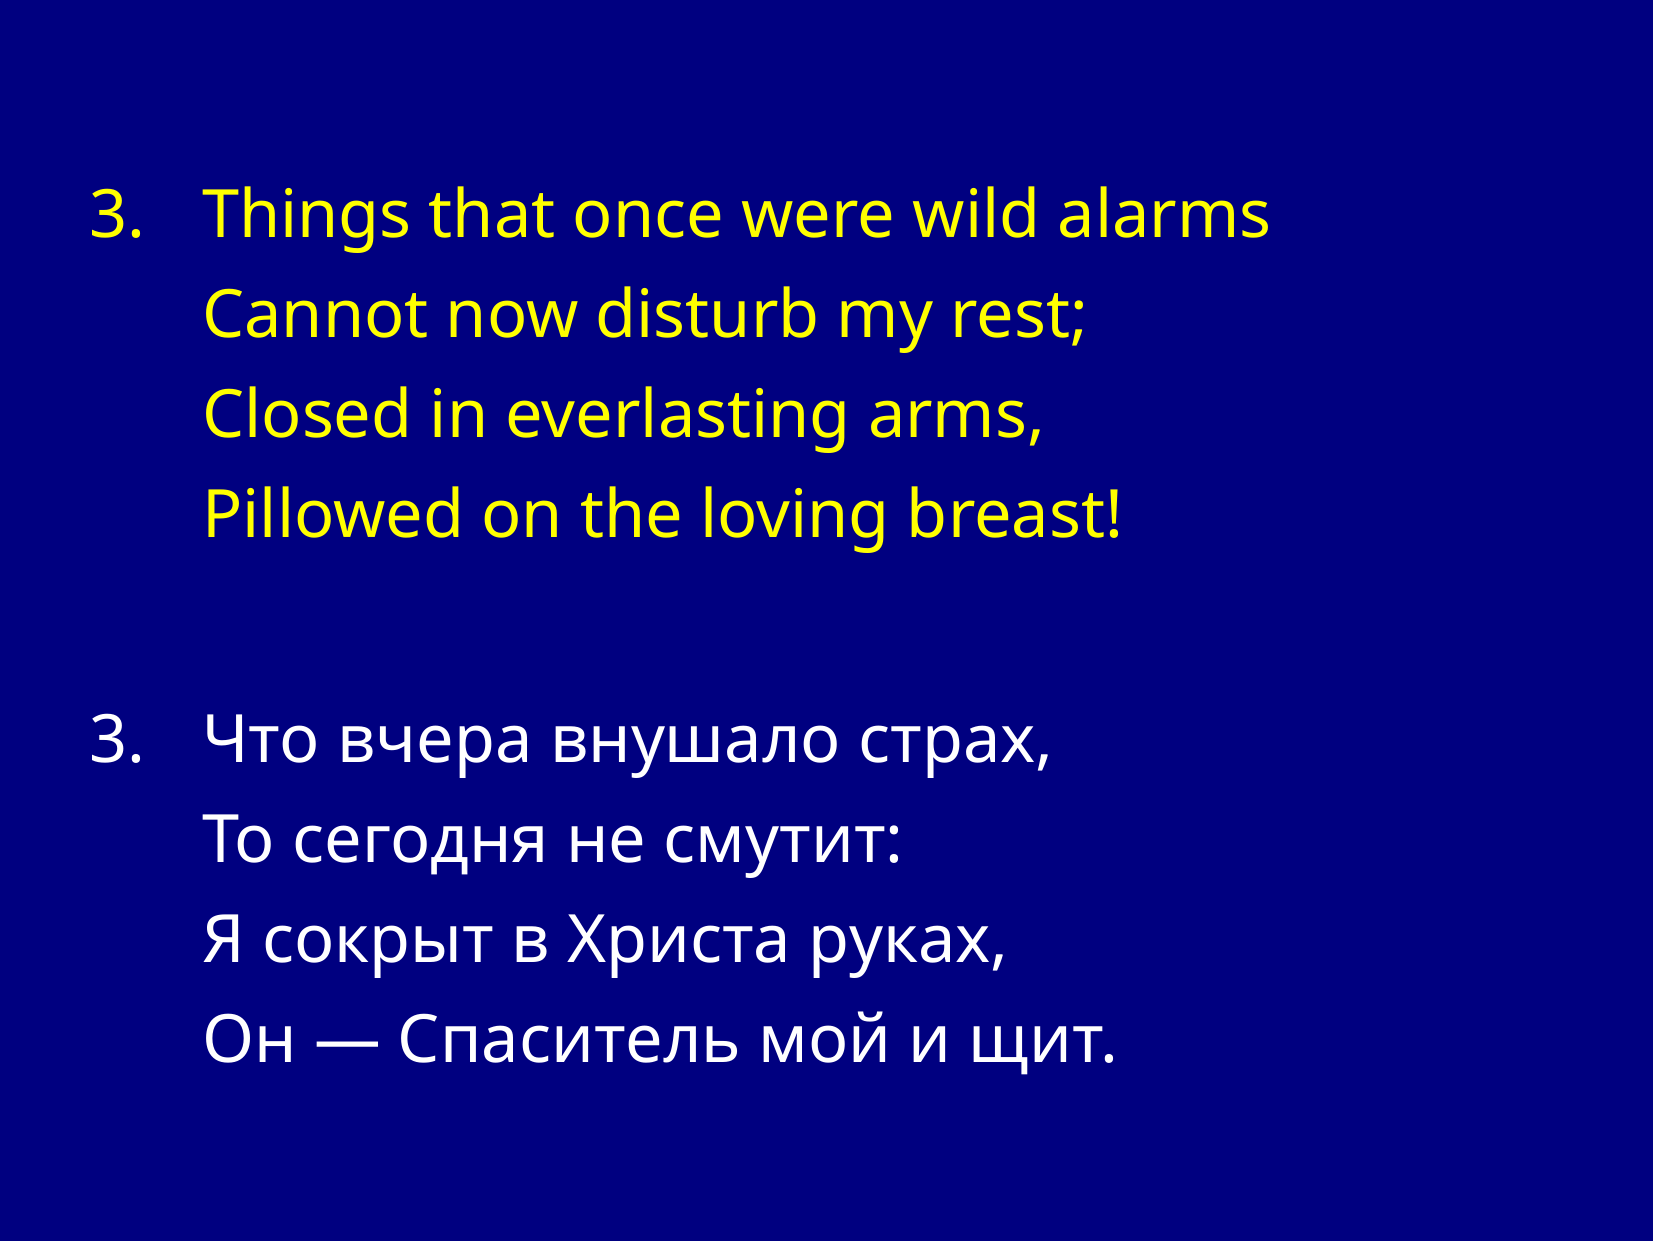

3.	Things that once were wild alarms
	Cannot now disturb my rest;
	Closed in everlasting arms,
	Pillowed on the loving breast!
3.	Что вчера внушало страх,
	То сегодня не смутит:
	Я сокрыт в Христа руках,
	Он — Спаситель мой и щит.